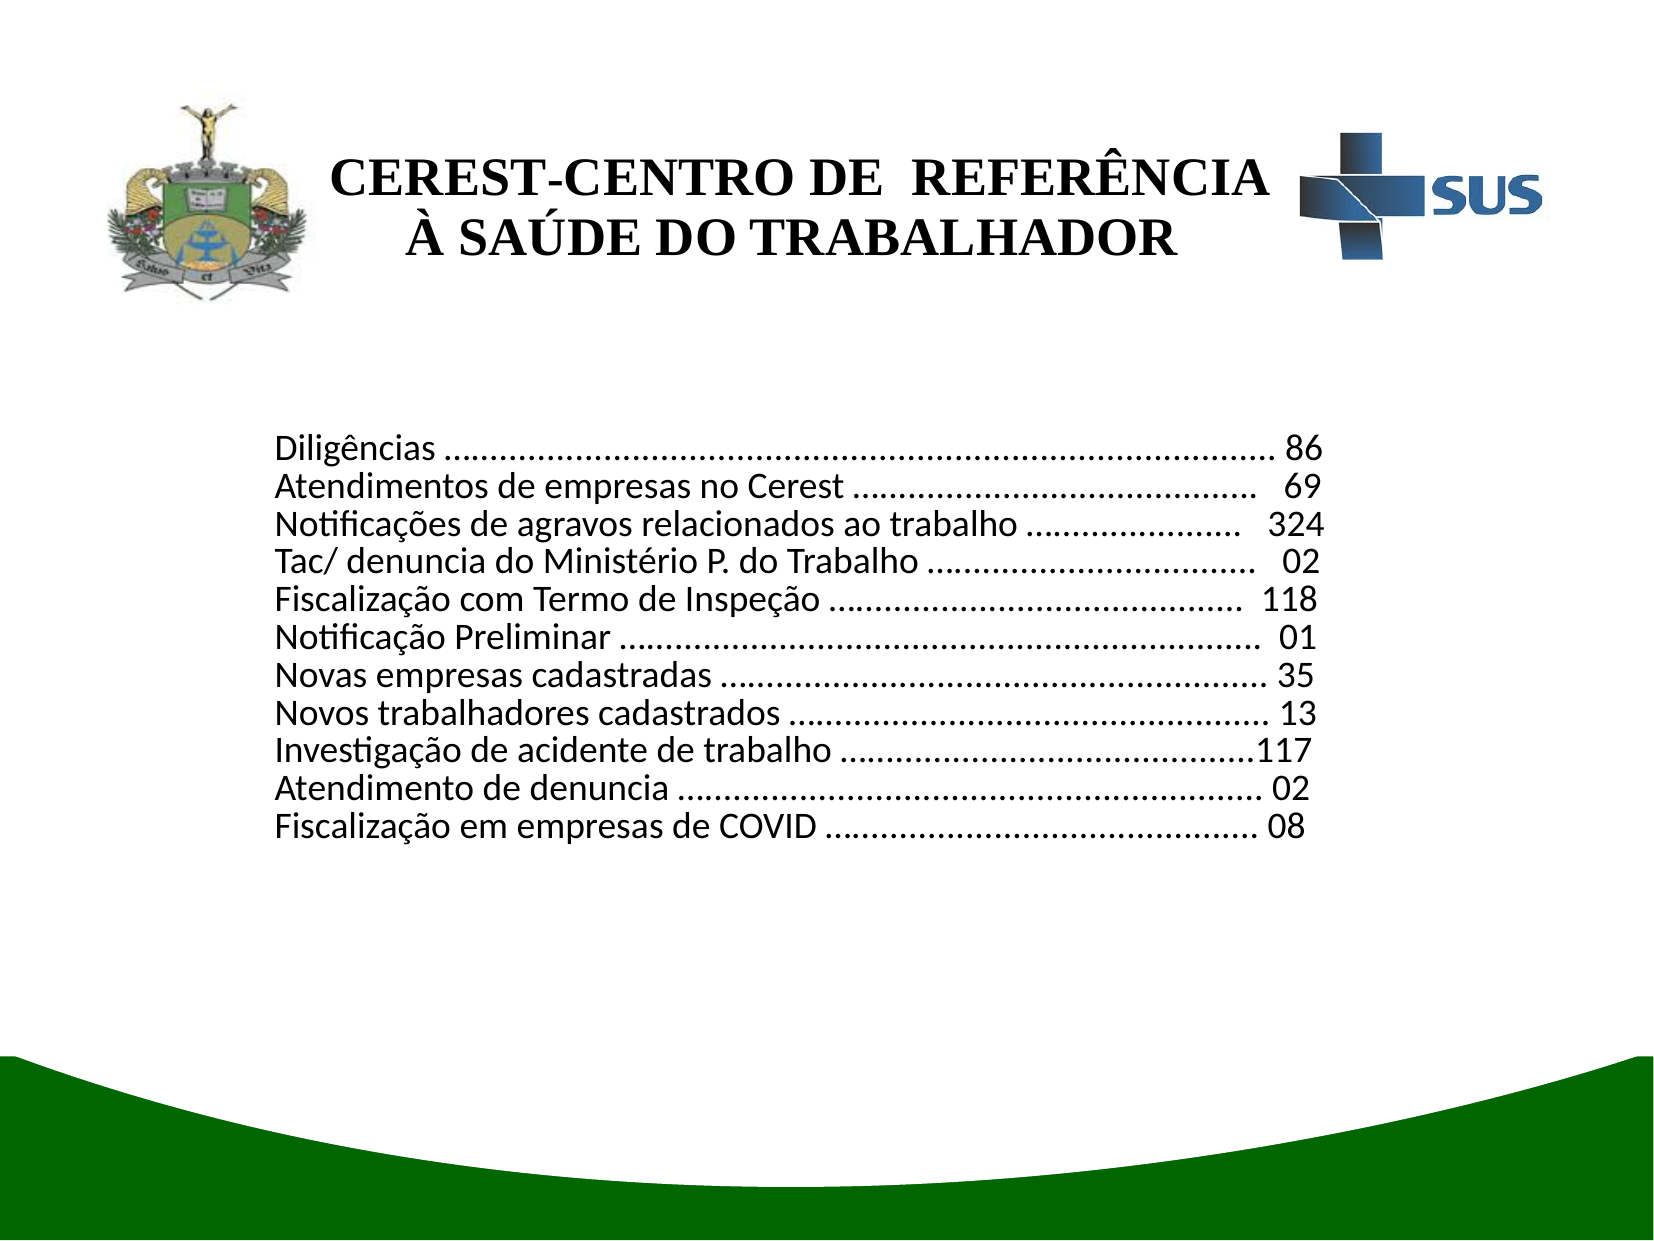

CEREST-CENTRO DE REFERÊNCIA À SAÚDE DO TRABALHADOR
Diligências …..................................................................................... 86
Atendimentos de empresas no Cerest …........................................ 69
Notificações de agravos relacionados ao trabalho ….................... 324
Tac/ denuncia do Ministério P. do Trabalho …................................ 02
Fiscalização com Termo de Inspeção …......................................... 118
Notificação Preliminar …................................................................. 01
Novas empresas cadastradas …....................................................... 35
Novos trabalhadores cadastrados …................................................ 13
Investigação de acidente de trabalho ….........................................117
Atendimento de denuncia …........................................................... 02
Fiscalização em empresas de COVID …........................................... 08